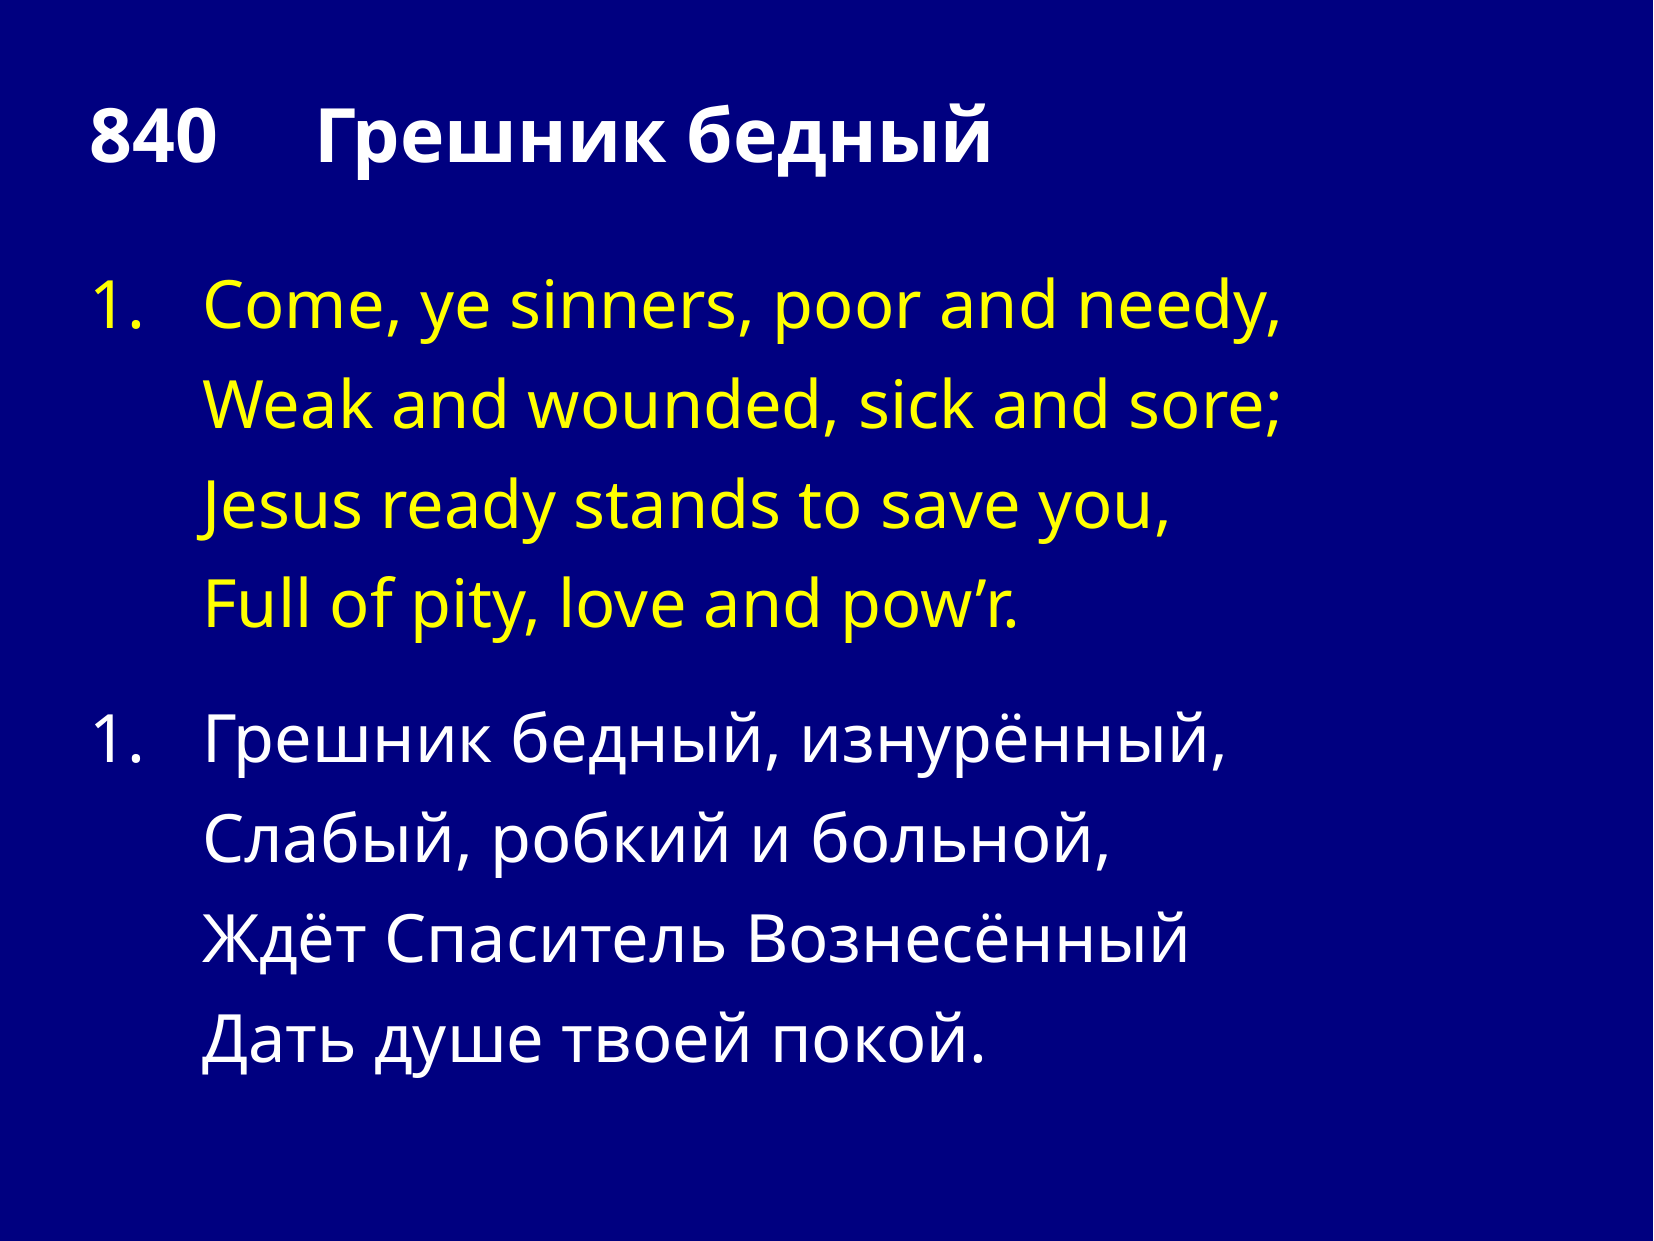

840	Грешник бедный
1.	Come, ye sinners, poor and needy,
	Weak and wounded, sick and sore;
	Jesus ready stands to save you,
	Full of pity, love and pow’r.
1.	Грешник бедный, изнурённый,
	Слабый, робкий и больной,
	Ждёт Спаситель Вознесённый
	Дать душе твоей покой.